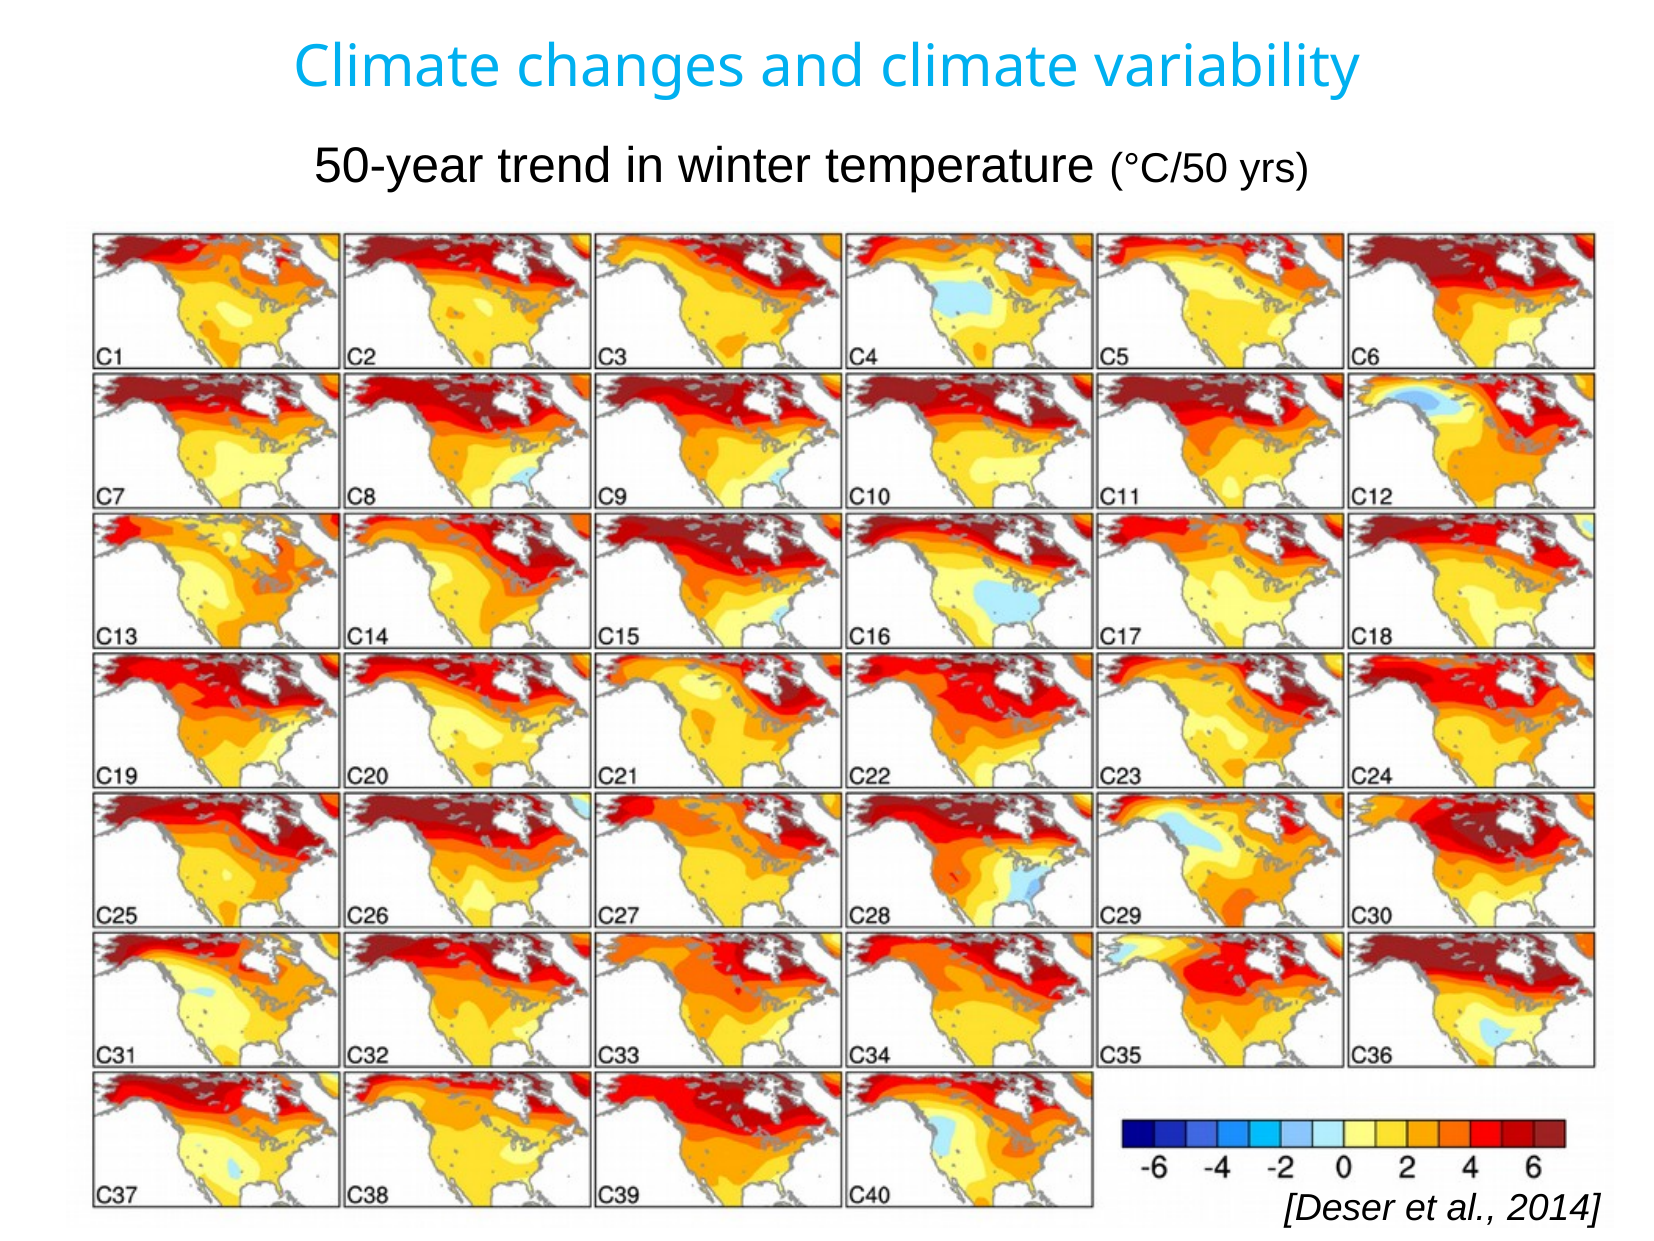

Climate changes and climate variability
50-year trend in winter temperature (°C/50 yrs)
[Deser et al., 2014]